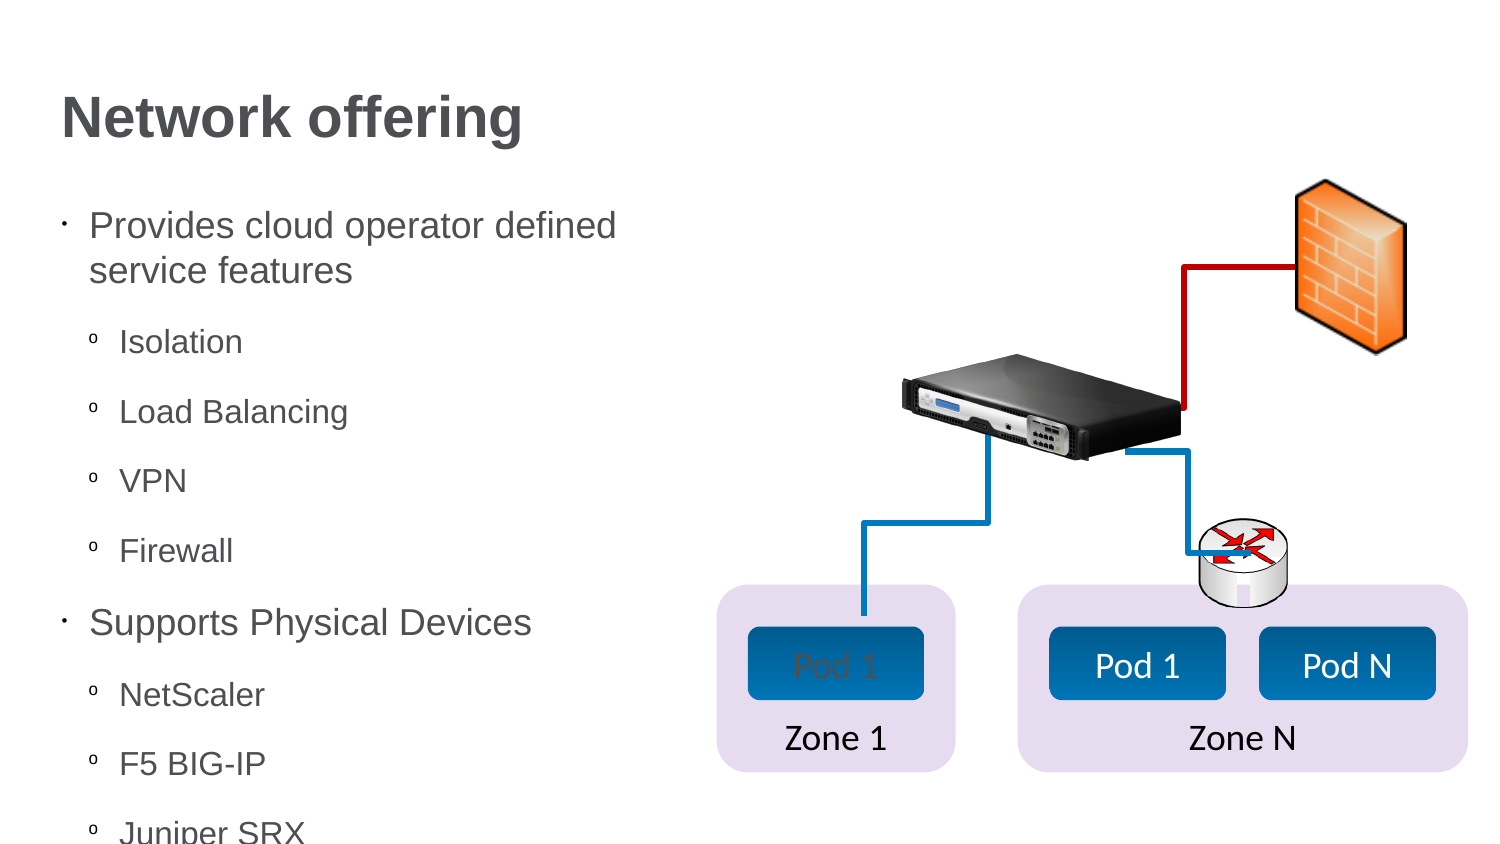

Network offering
# Provides cloud operator defined service features
Isolation
Load Balancing
VPN
Firewall
Supports Physical Devices
NetScaler
F5 BIG-IP
Juniper SRX
Zone 1
Zone N
Pod 1
Pod 1
Pod N